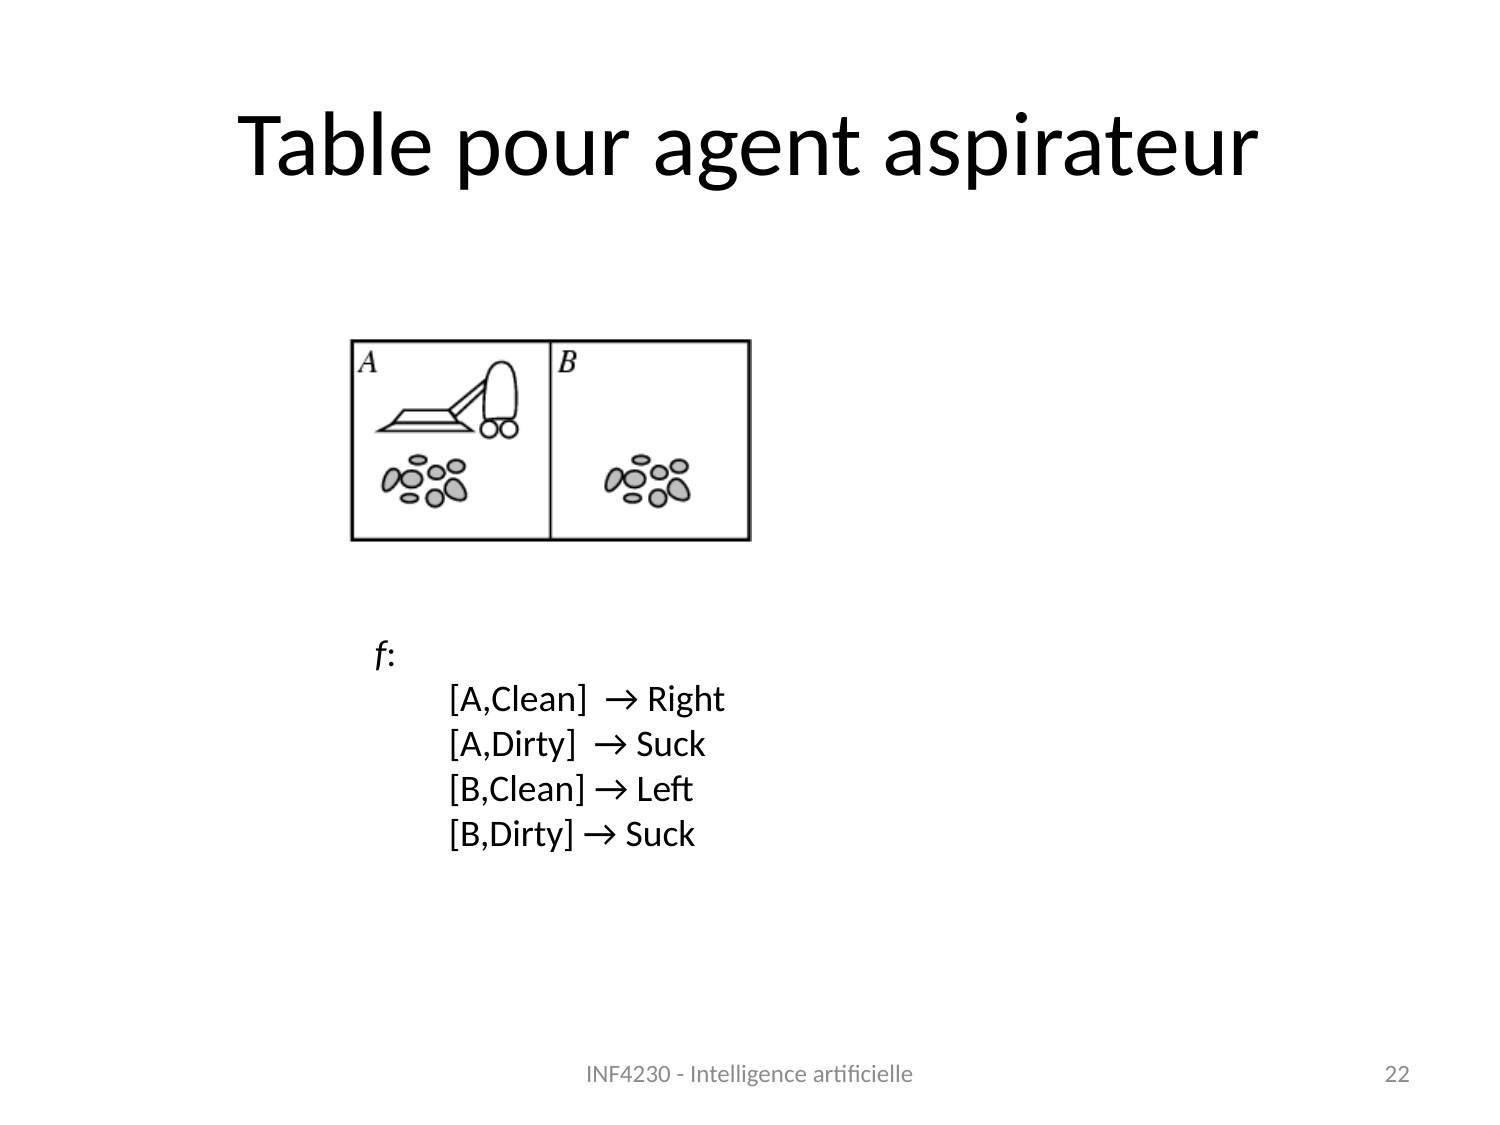

# Table pour agent aspirateur
f:
	[A,Clean] → Right
	[A,Dirty] → Suck
	[B,Clean] → Left
 	[B,Dirty] → Suck
INF4230 - Intelligence artificielle